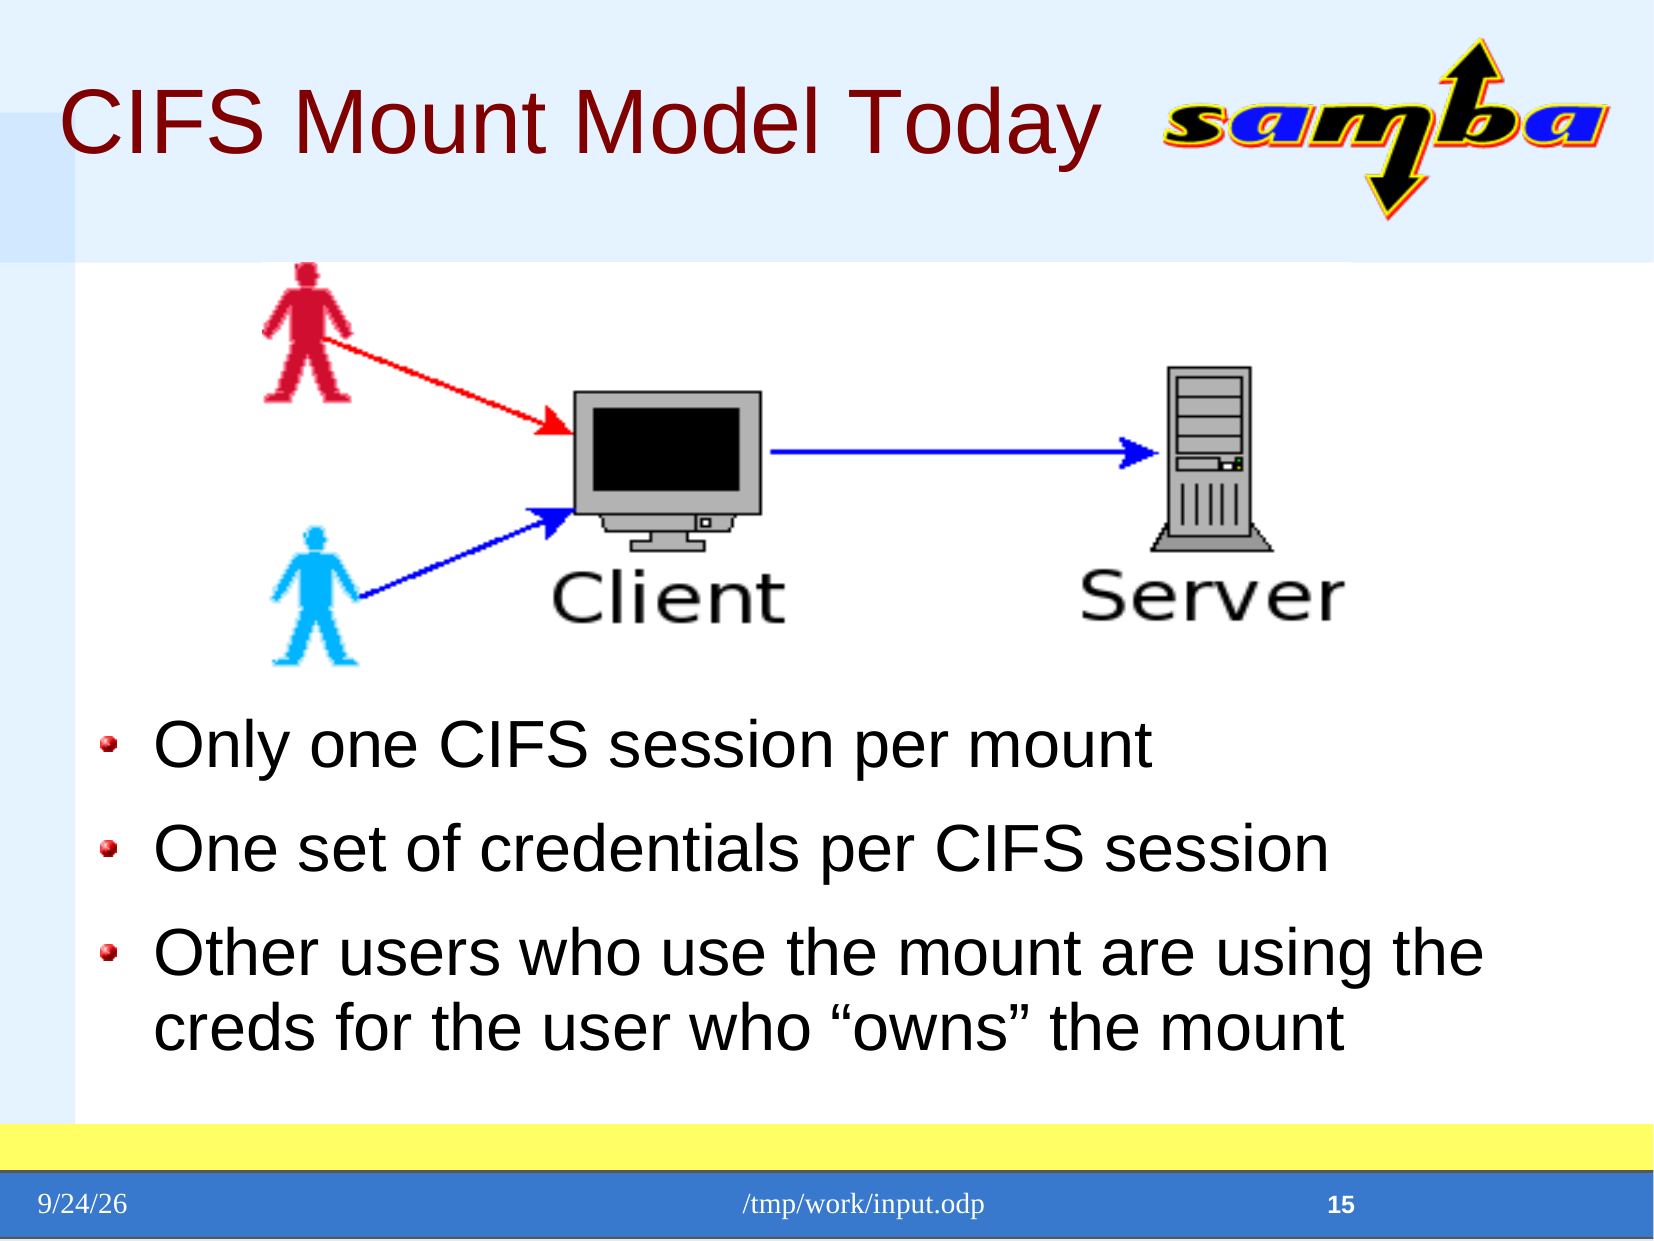

# CIFS Mount Model Today
Only one CIFS session per mount
One set of credentials per CIFS session
Other users who use the mount are using the creds for the user who “owns” the mount